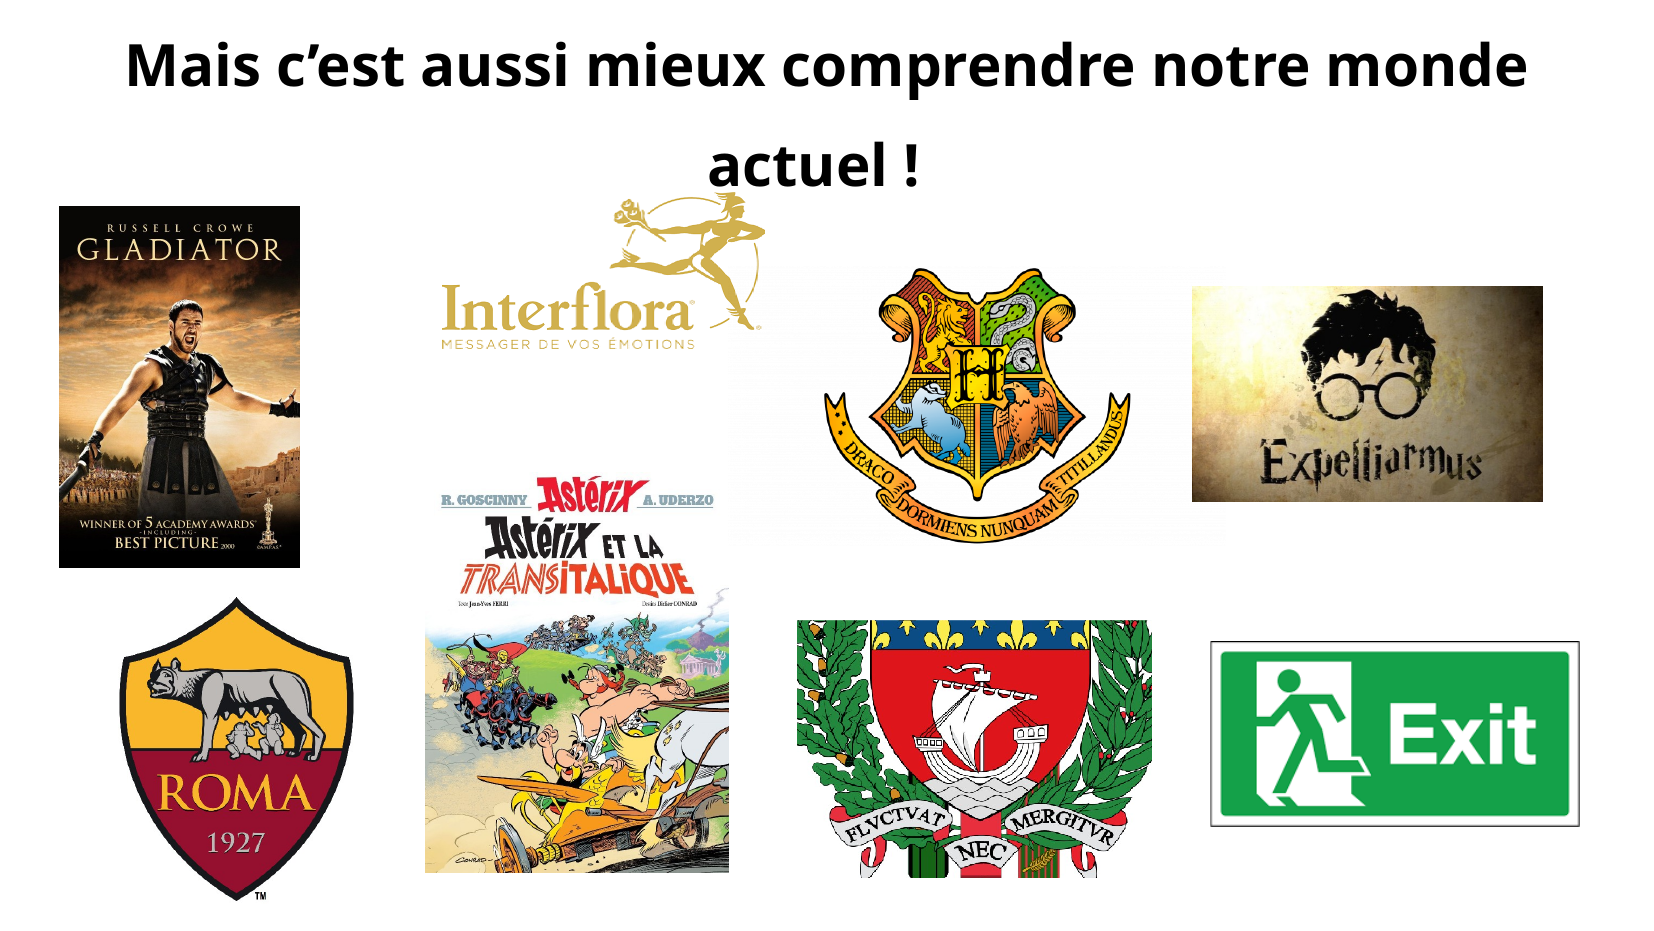

# Mais c’est aussi mieux comprendre notre monde actuel !